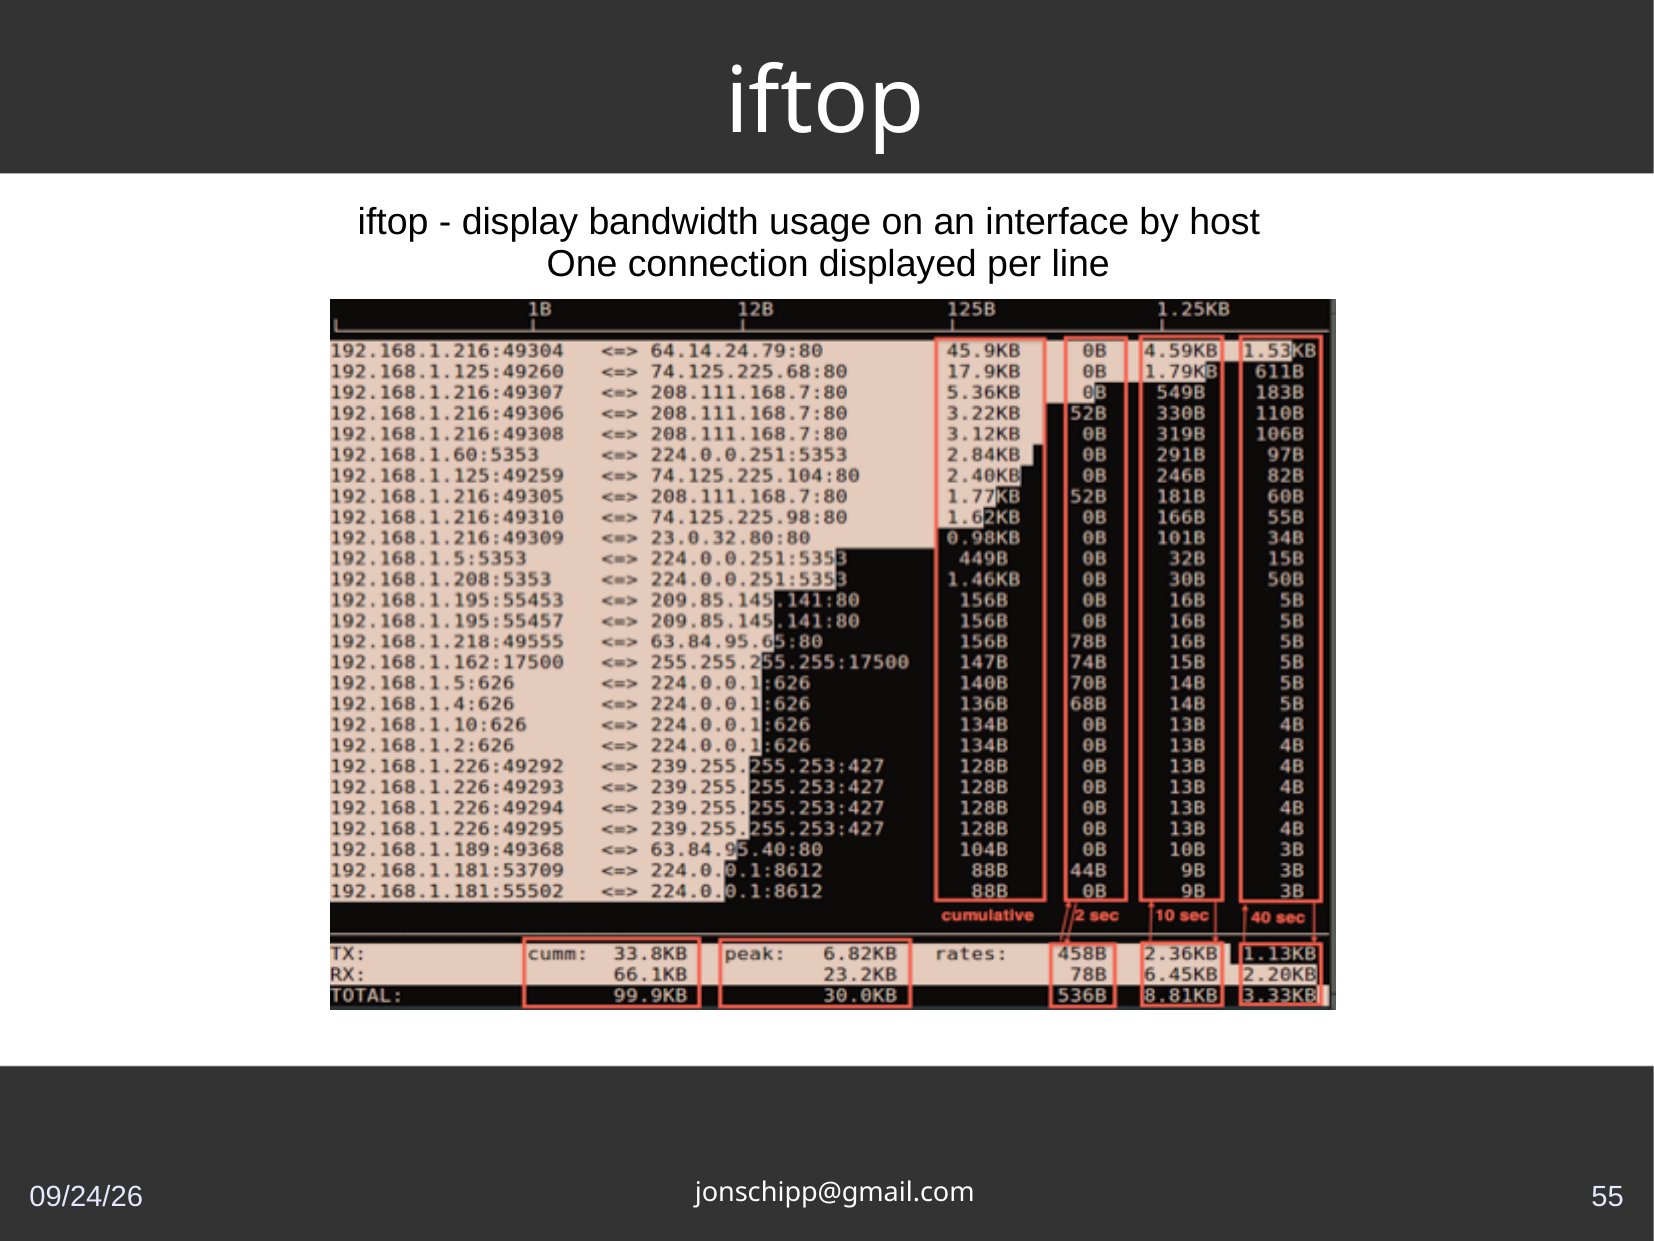

iftop
iftop - display bandwidth usage on an interface by host
 One connection displayed per line
jonschipp@gmail.com